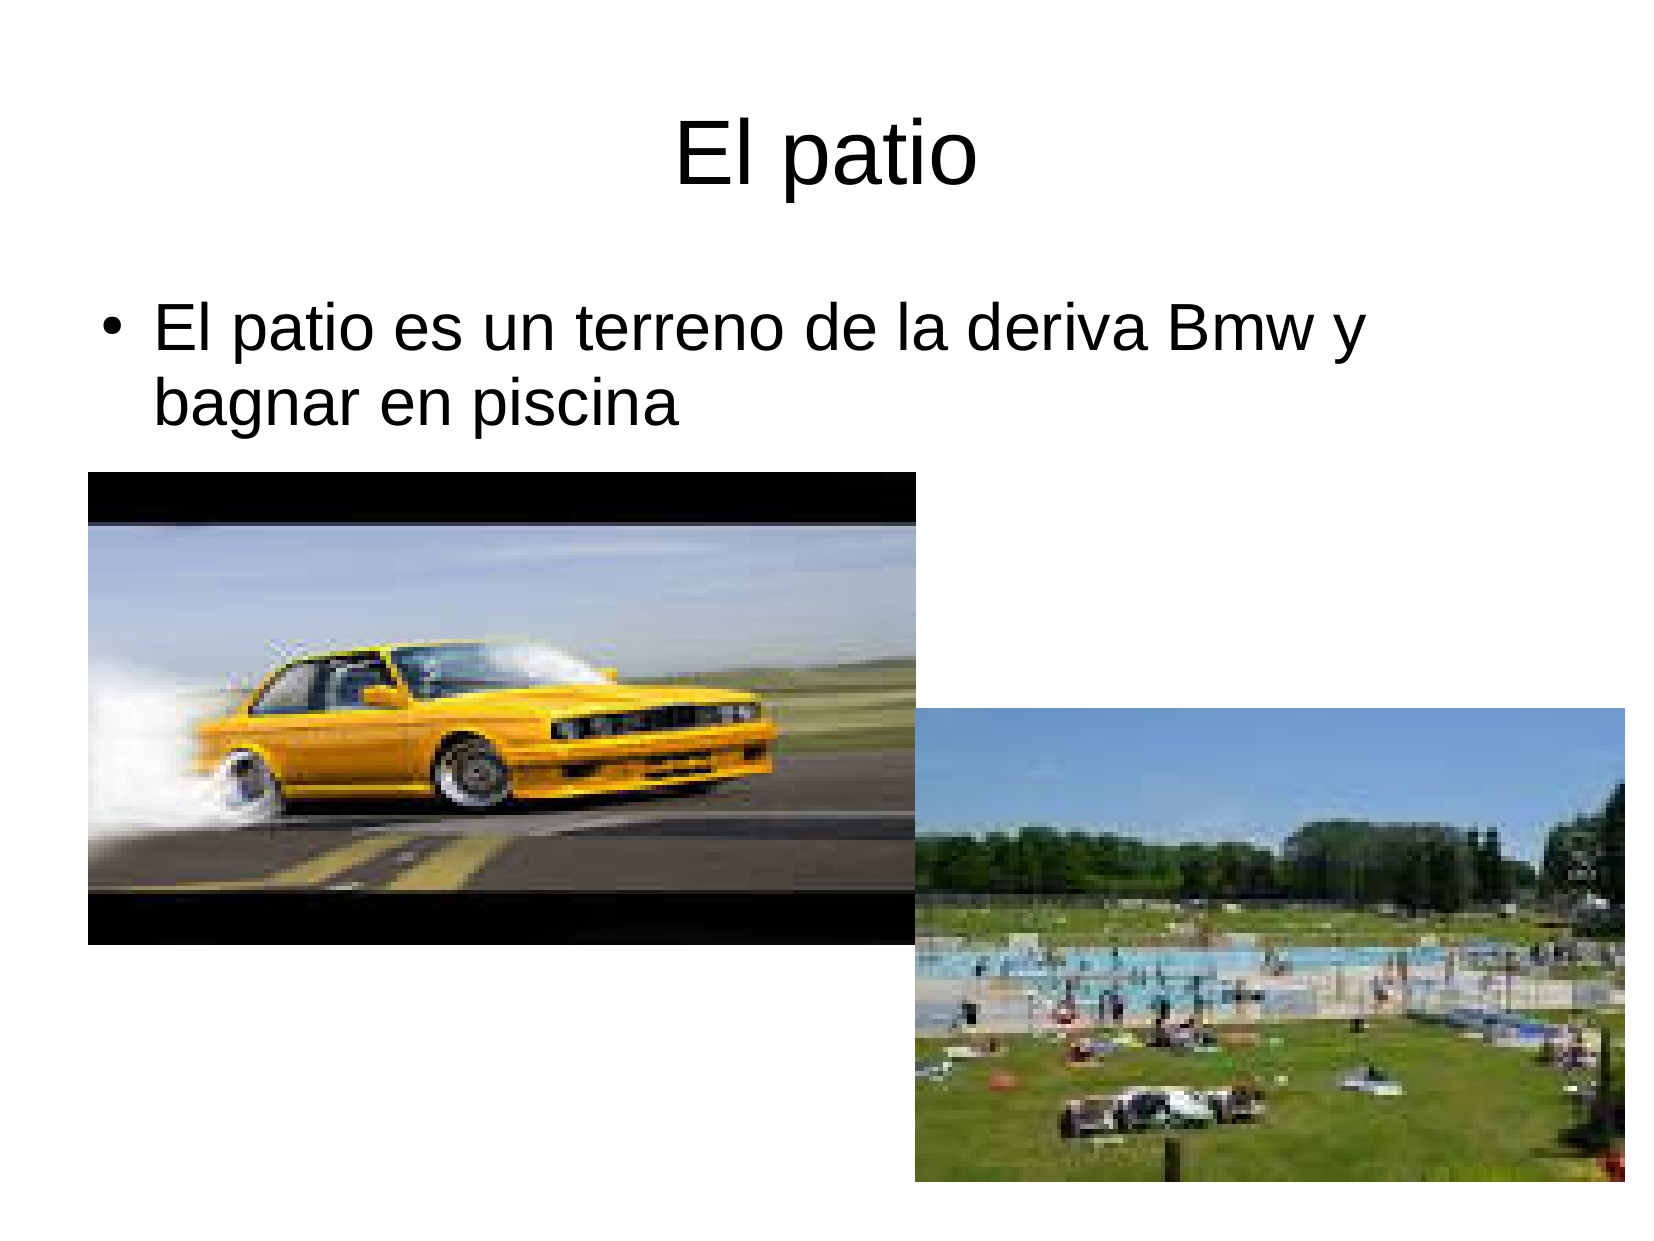

# El patio
El patio es un terreno de la deriva Bmw y bagnar en piscina